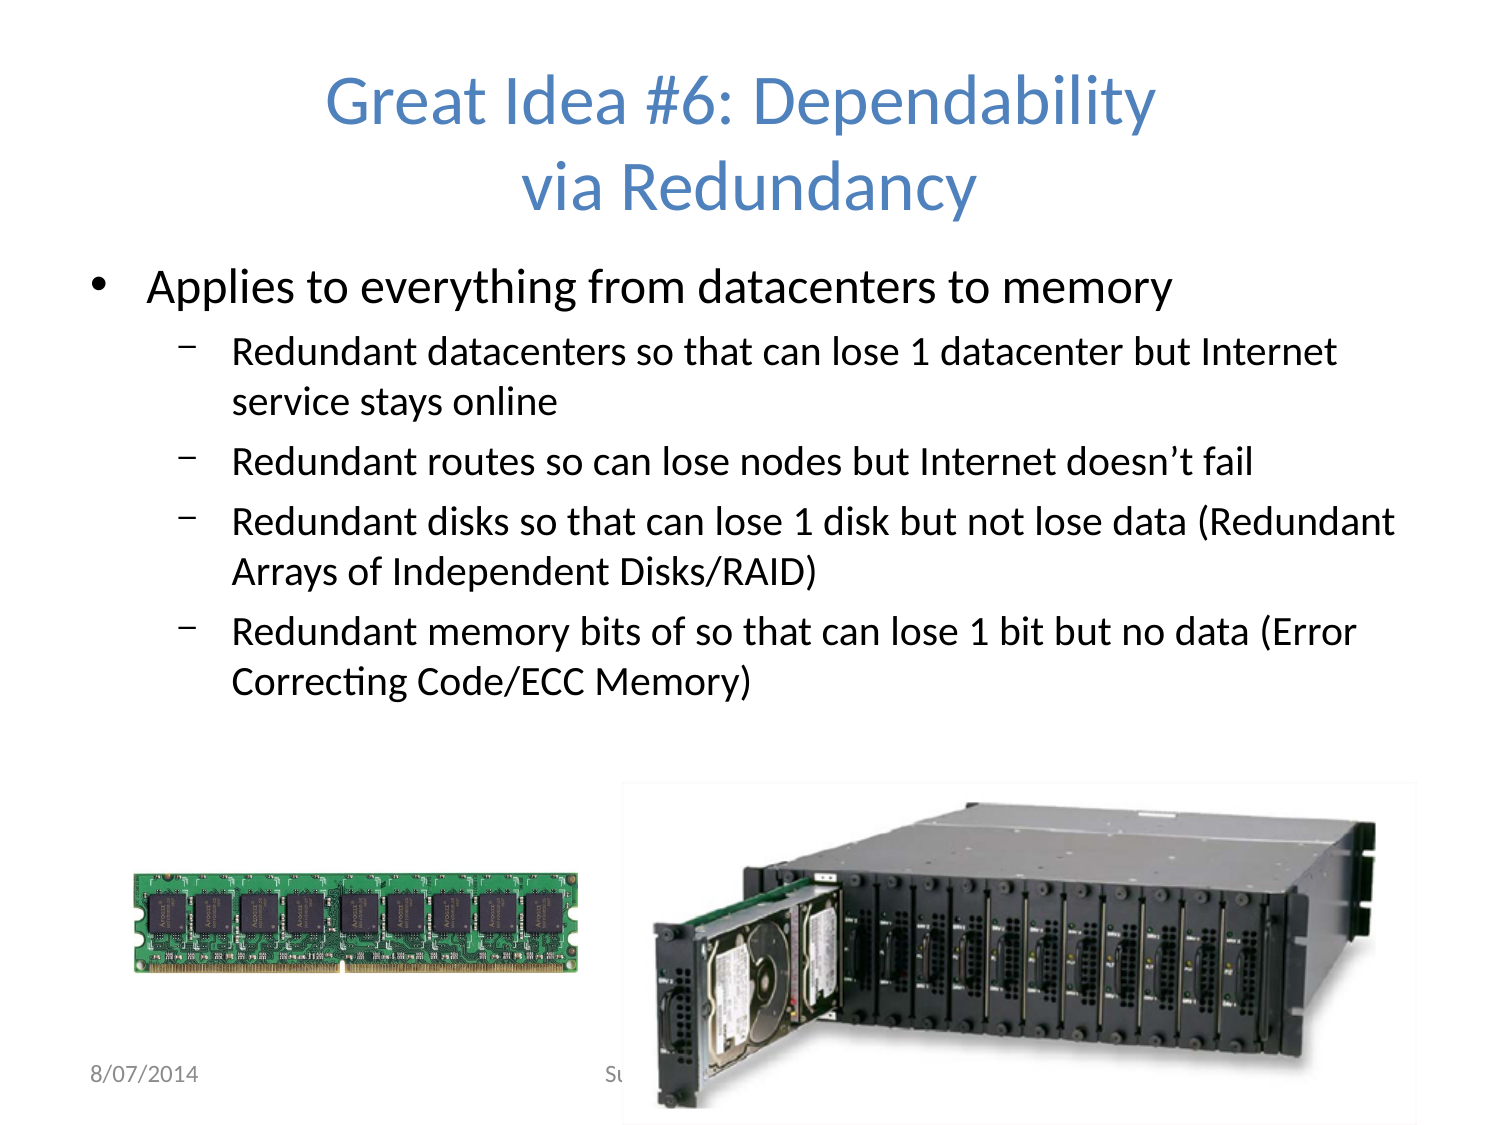

# Great Idea #6: Dependability via Redundancy
Applies to everything from datacenters to memory
Redundant datacenters so that can lose 1 datacenter but Internet service stays online
Redundant routes so can lose nodes but Internet doesn’t fail
Redundant disks so that can lose 1 disk but not lose data (Redundant Arrays of Independent Disks/RAID)
Redundant memory bits of so that can lose 1 bit but no data (Error Correcting Code/ECC Memory)
8/07/2014
Summer 2014 -- Lecture #27